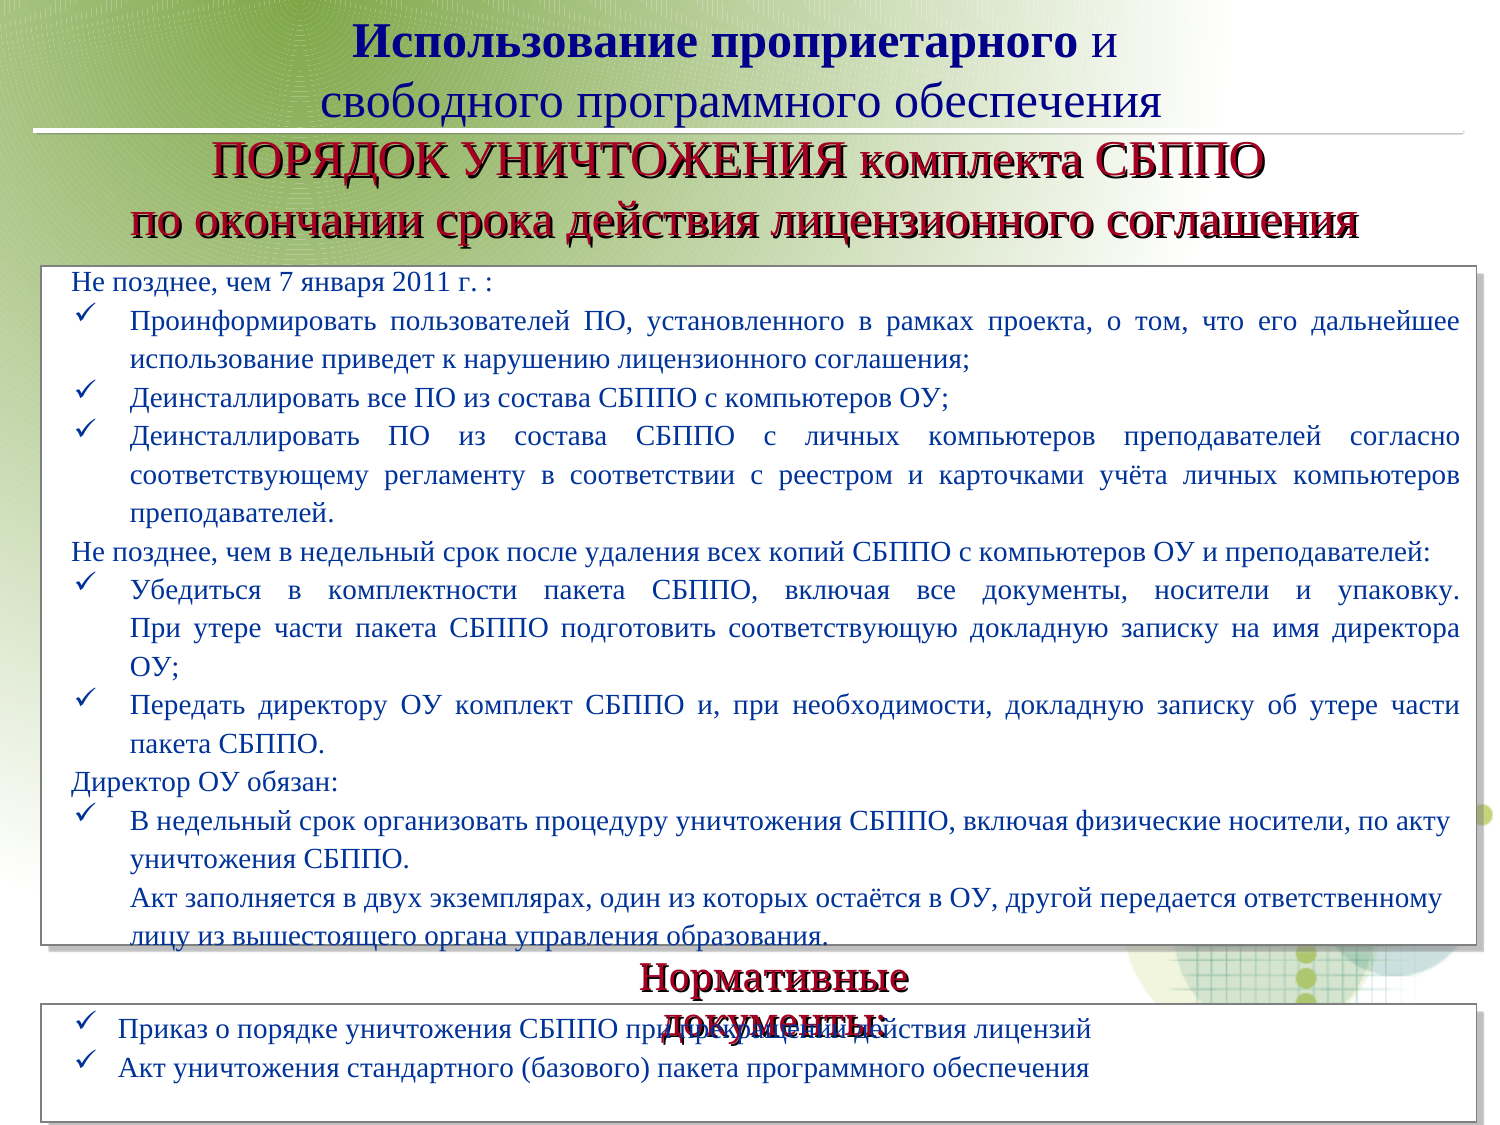

Использование проприетарного и
свободного программного обеспечения
ПОРЯДОК УНИЧТОЖЕНИЯ комплекта СБППО
по окончании срока действия лицензионного соглашения
Не позднее, чем 7 января 2011 г. :
Проинформировать пользователей ПО, установленного в рамках проекта, о том, что его дальнейшее использование приведет к нарушению лицензионного соглашения;
Деинсталлировать все ПО из состава СБППО с компьютеров ОУ;
Деинсталлировать ПО из состава СБППО с личных компьютеров преподавателей согласно соответствующему регламенту в соответствии с реестром и карточками учёта личных компьютеров преподавателей.
Не позднее, чем в недельный срок после удаления всех копий СБППО с компьютеров ОУ и преподавателей:
Убедиться в комплектности пакета СБППО, включая все документы, носители и упаковку.
При утере части пакета СБППО подготовить соответствующую докладную записку на имя директора ОУ;
Передать директору ОУ комплект СБППО и, при необходимости, докладную записку об утере части пакета СБППО.
Директор ОУ обязан:
В недельный срок организовать процедуру уничтожения СБППО, включая физические носители, по акту уничтожения СБППО.
Акт заполняется в двух экземплярах, один из которых остаётся в ОУ, другой передается ответственному лицу из вышестоящего органа управления образования.
Нормативные документы:
Приказ о порядке уничтожения СБППО при прекращении действия лицензий
Акт уничтожения стандартного (базового) пакета программного обеспечения